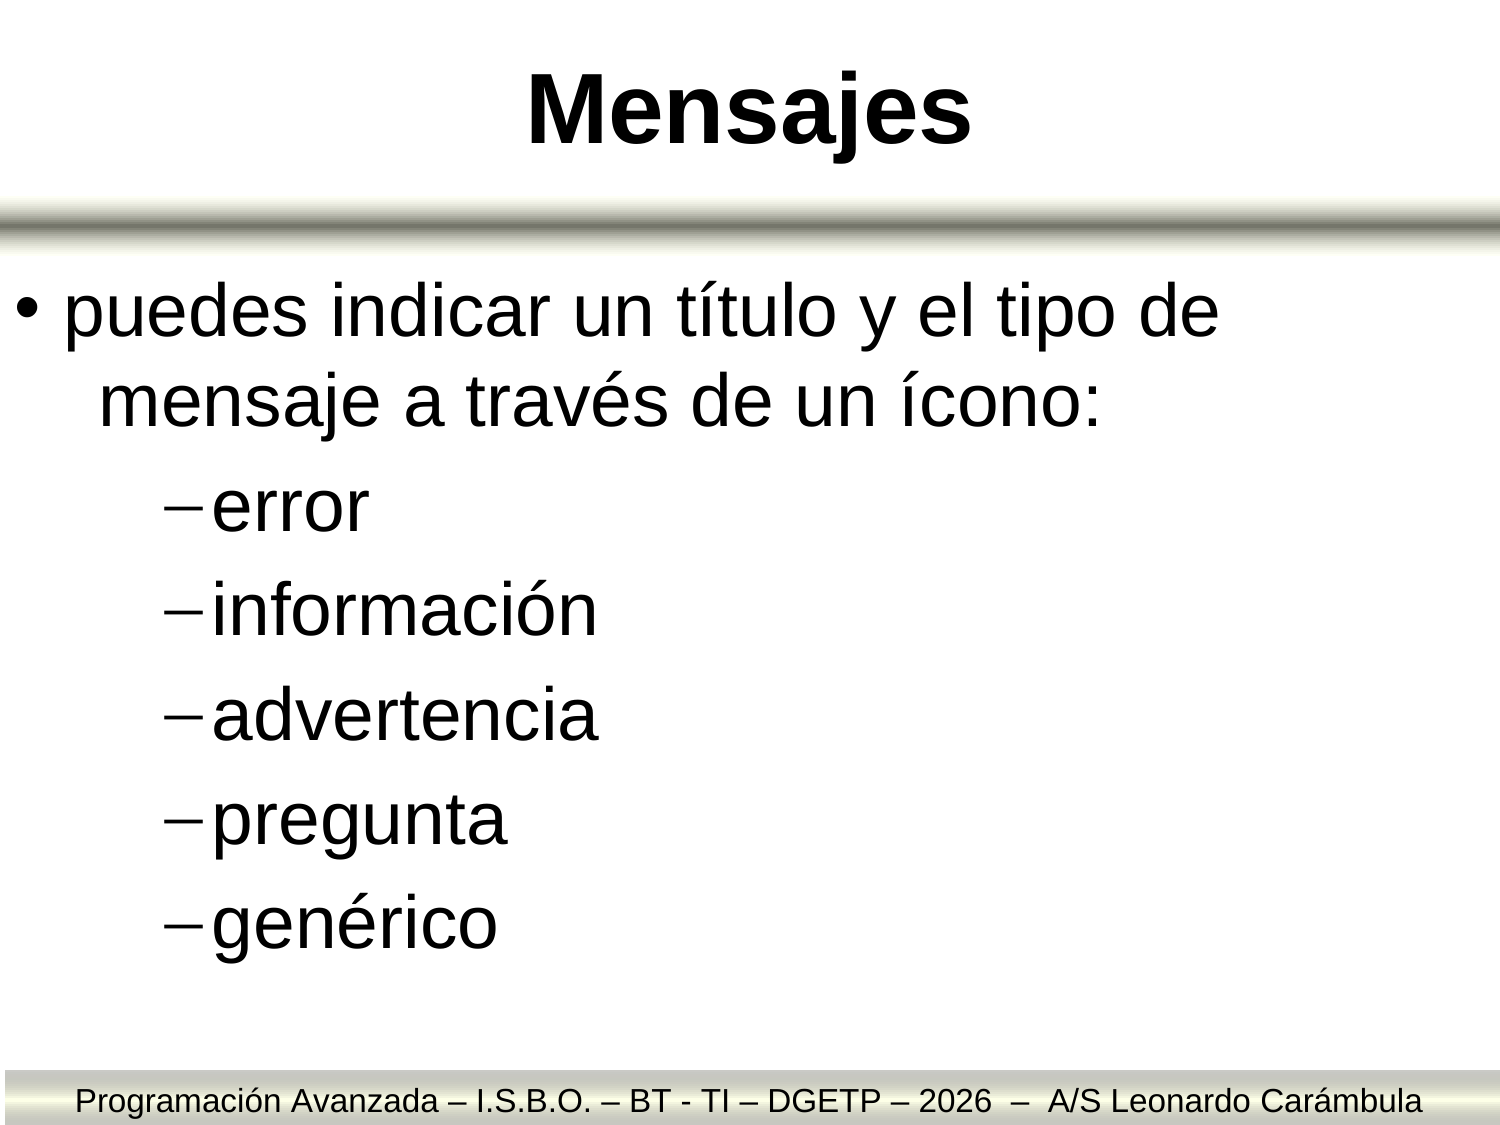

# Mensajes
 puedes indicar un título y el tipo de mensaje a través de un ícono:
error
información
advertencia
pregunta
genérico